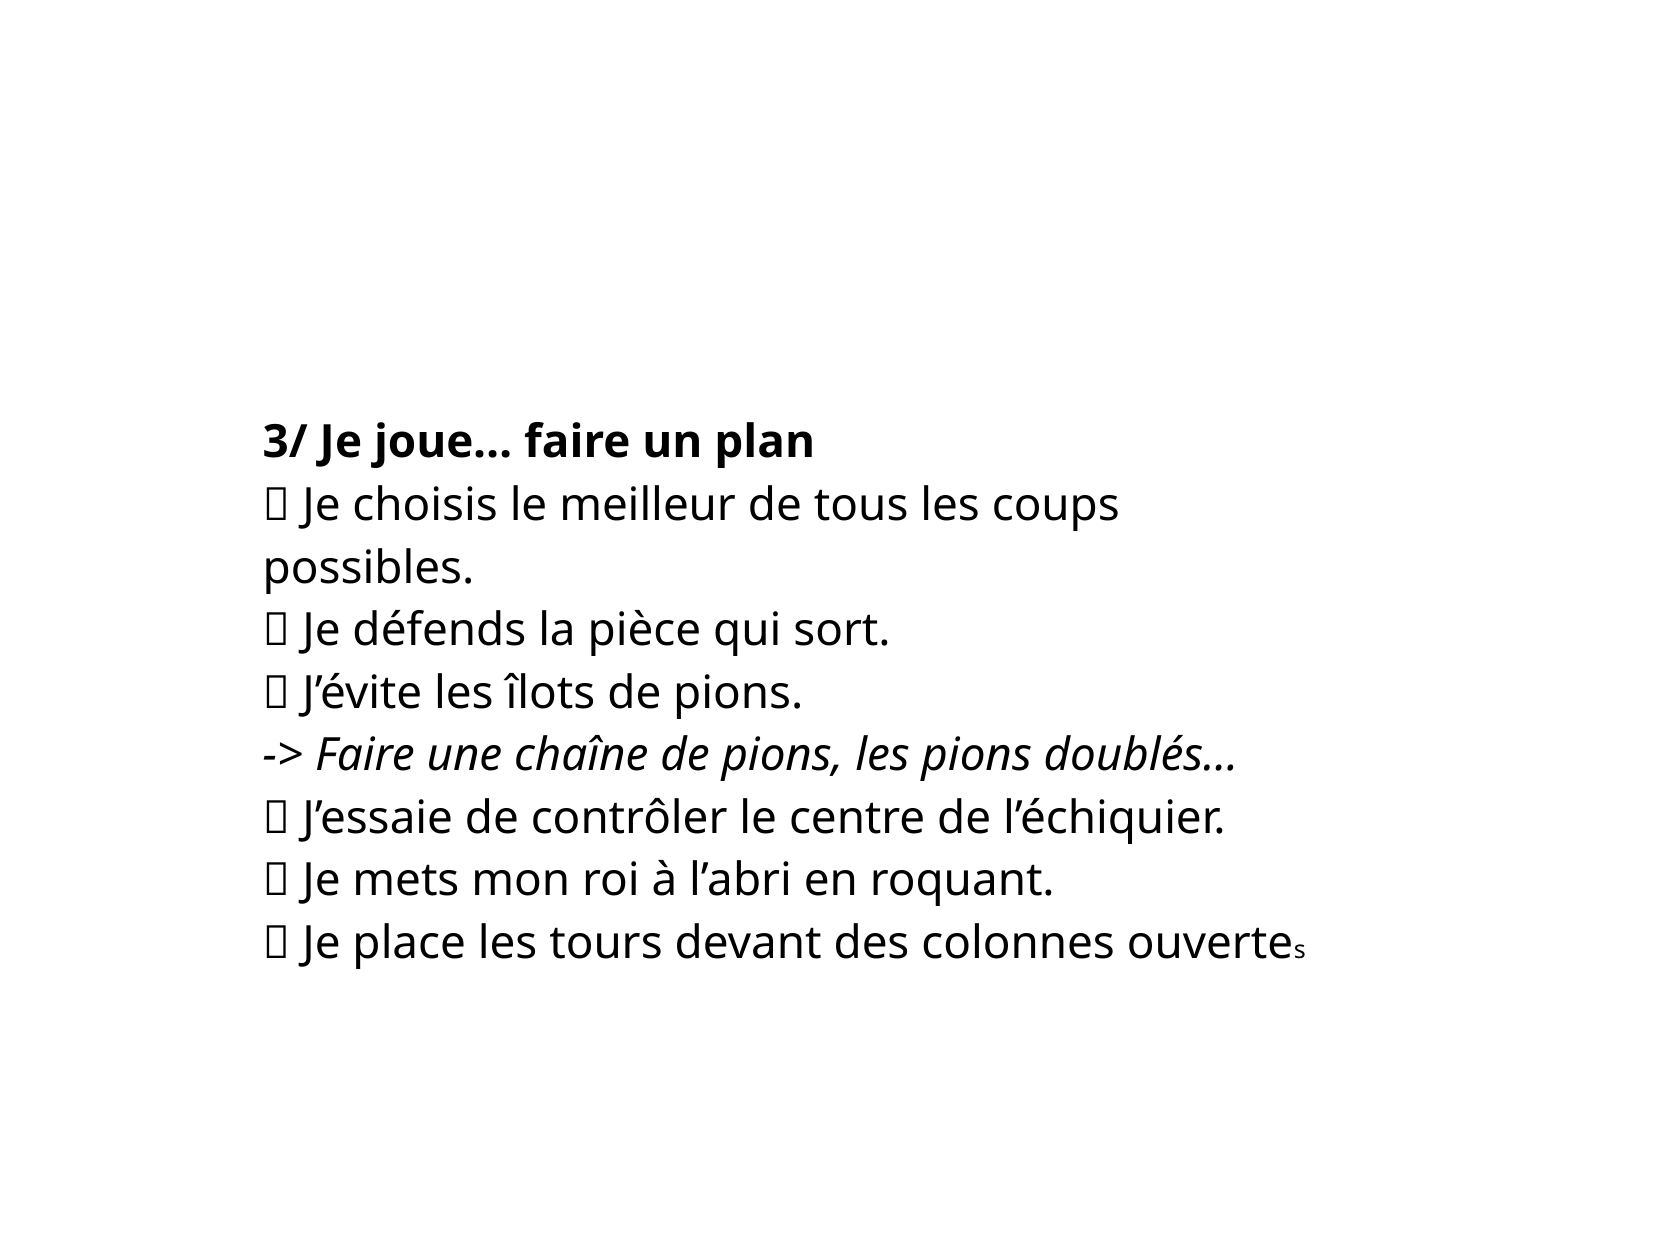

3/ Je joue… faire un plan
 Je choisis le meilleur de tous les coups possibles.
 Je défends la pièce qui sort.
 J’évite les îlots de pions.
-> Faire une chaîne de pions, les pions doublés…
 J’essaie de contrôler le centre de l’échiquier.
 Je mets mon roi à l’abri en roquant.
 Je place les tours devant des colonnes ouvertes